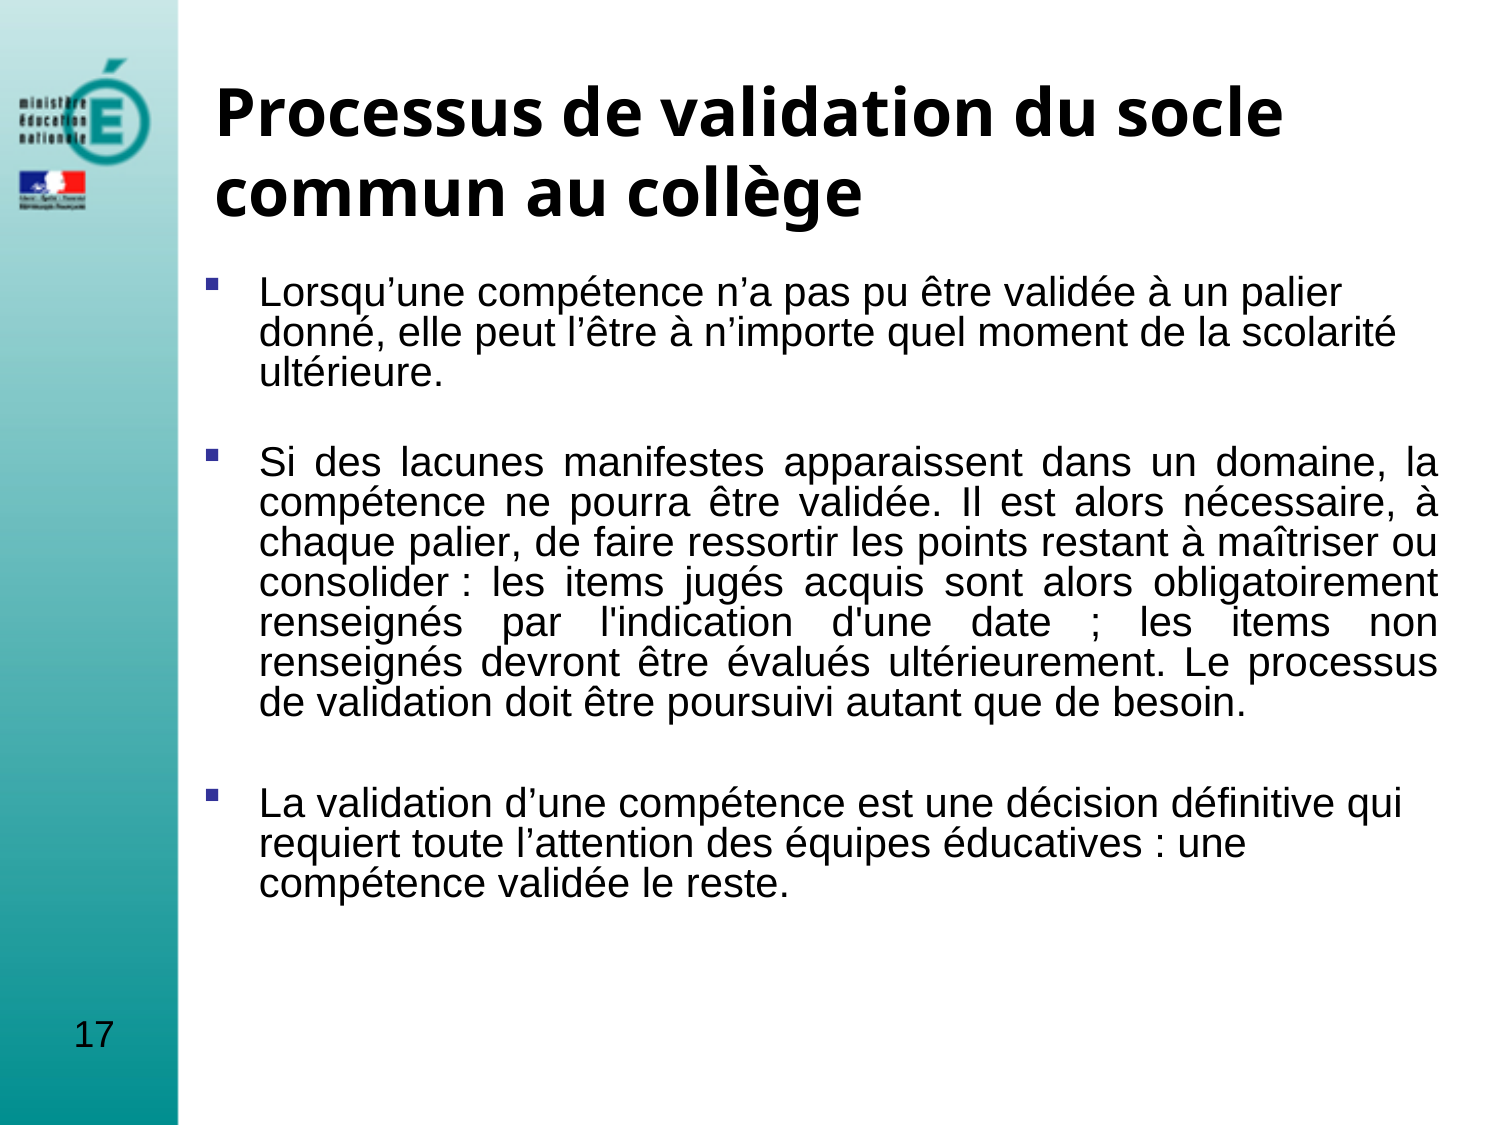

Processus de validation du socle commun au collège
# Lorsqu’une compétence n’a pas pu être validée à un palier donné, elle peut l’être à n’importe quel moment de la scolarité ultérieure.
Si des lacunes manifestes apparaissent dans un domaine, la compétence ne pourra être validée. Il est alors nécessaire, à chaque palier, de faire ressortir les points restant à maîtriser ou consolider : les items jugés acquis sont alors obligatoirement renseignés par l'indication d'une date ; les items non renseignés devront être évalués ultérieurement. Le processus de validation doit être poursuivi autant que de besoin.
La validation d’une compétence est une décision définitive qui requiert toute l’attention des équipes éducatives : une compétence validée le reste.